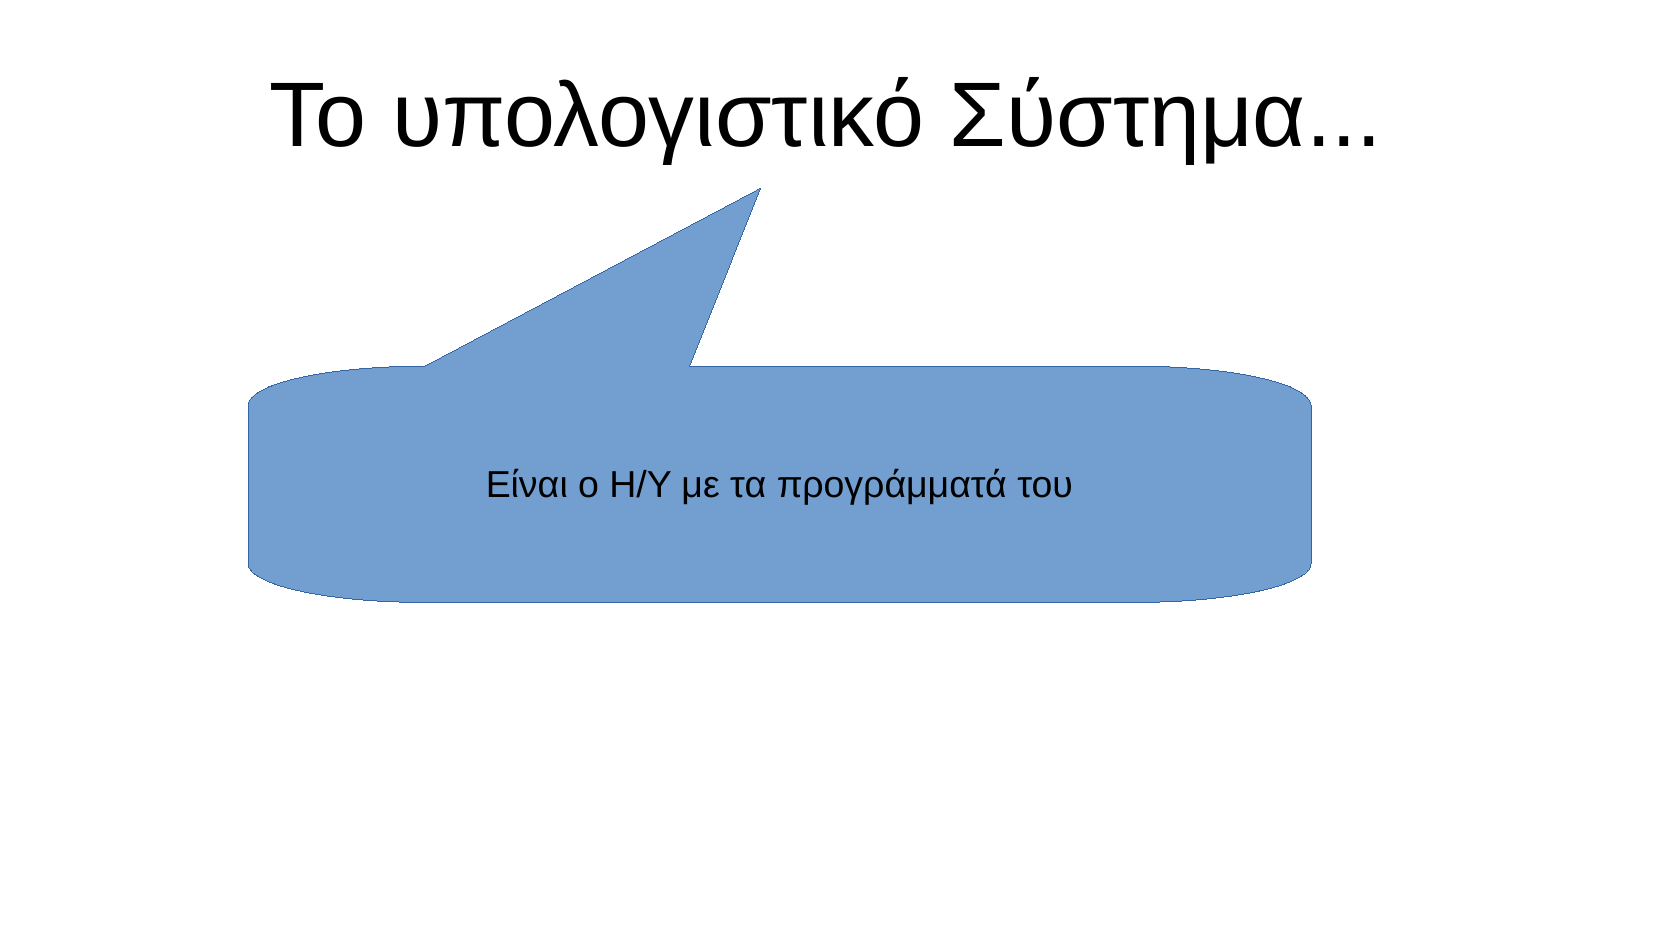

# Το υπολογιστικό Σύστημα...
Είναι ο Η/Υ με τα προγράμματά του